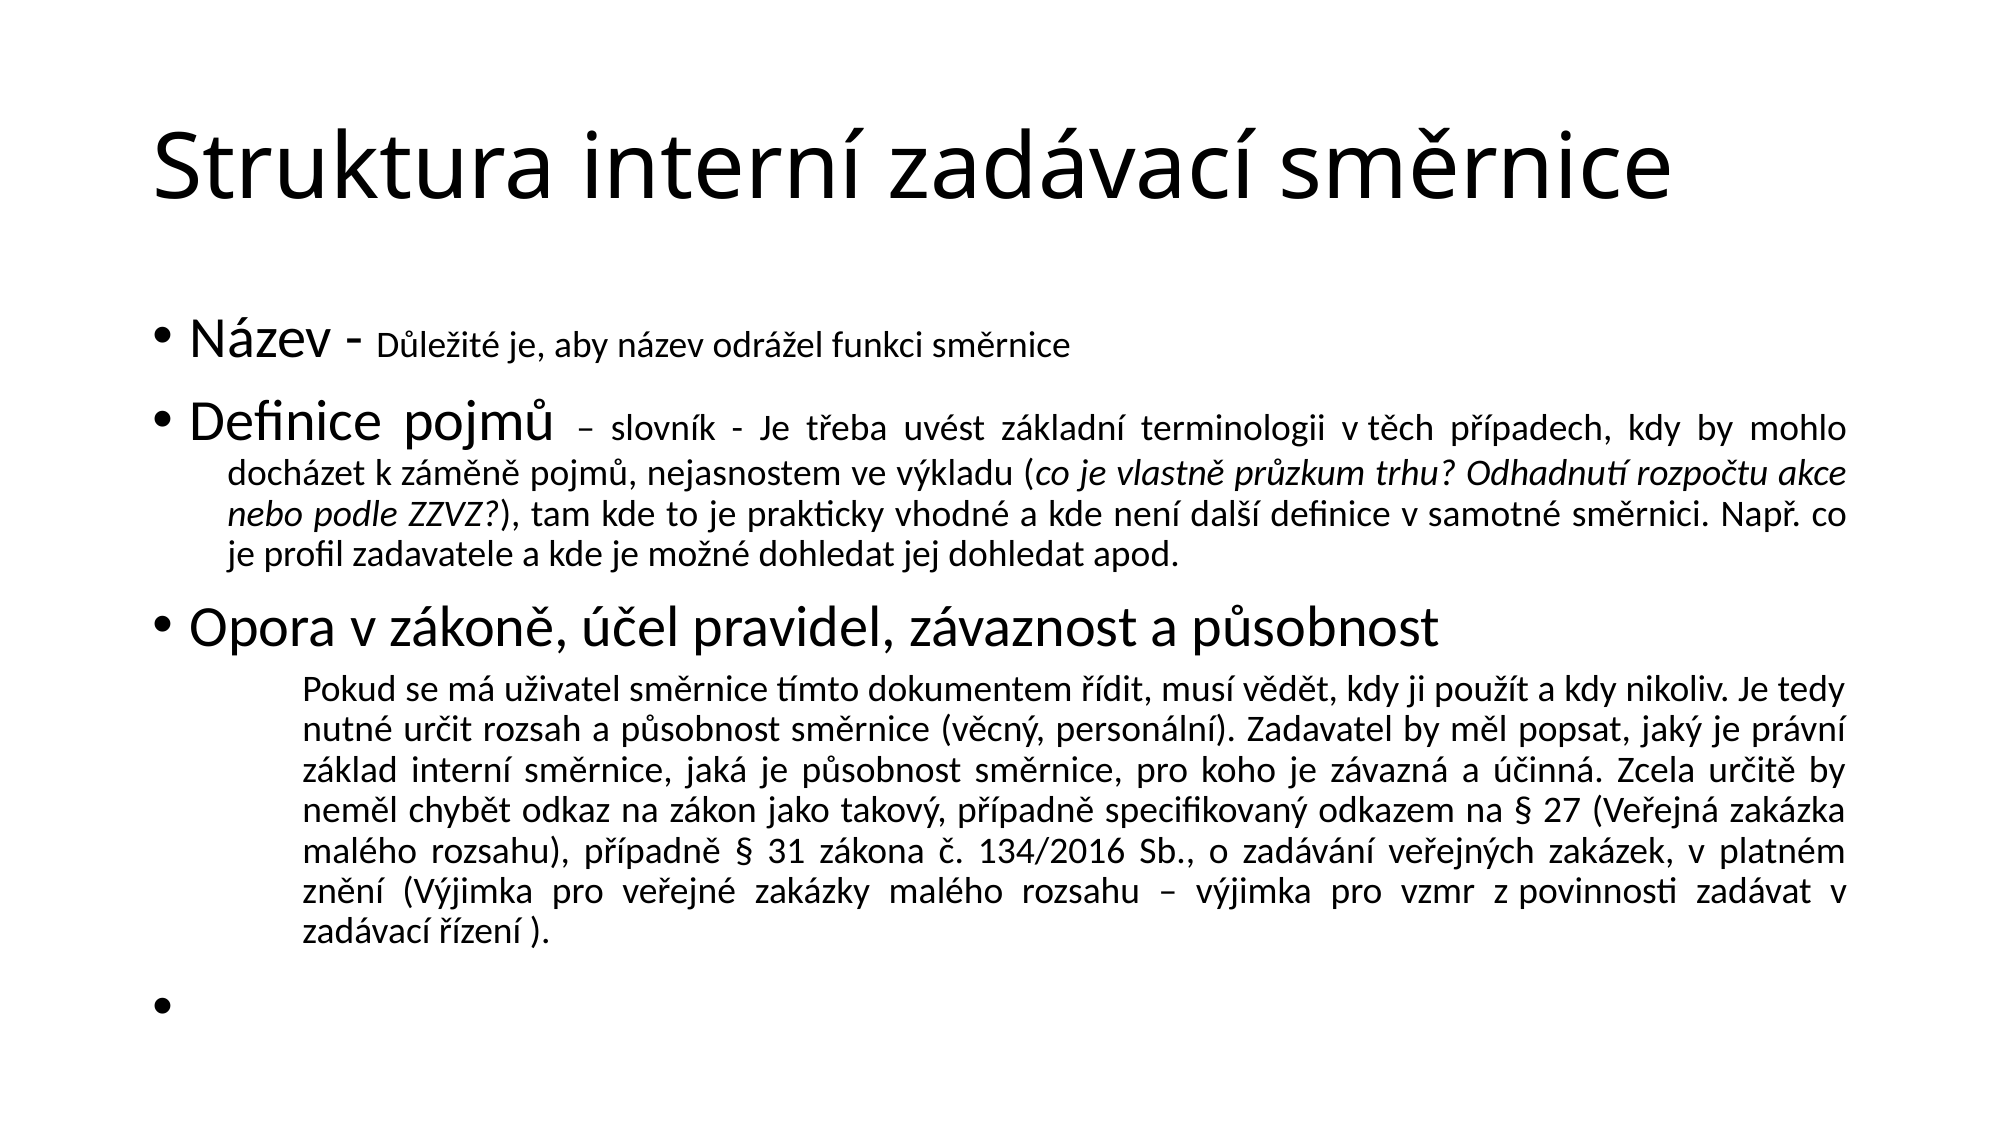

# Struktura interní zadávací směrnice
Název - Důležité je, aby název odrážel funkci směrnice
Definice pojmů – slovník - Je třeba uvést základní terminologii v těch případech, kdy by mohlo docházet k záměně pojmů, nejasnostem ve výkladu (co je vlastně průzkum trhu? Odhadnutí rozpočtu akce nebo podle ZZVZ?), tam kde to je prakticky vhodné a kde není další definice v samotné směrnici. Např. co je profil zadavatele a kde je možné dohledat jej dohledat apod.
Opora v zákoně, účel pravidel, závaznost a působnost
Pokud se má uživatel směrnice tímto dokumentem řídit, musí vědět, kdy ji použít a kdy nikoliv. Je tedy nutné určit rozsah a působnost směrnice (věcný, personální). Zadavatel by měl popsat, jaký je právní základ interní směrnice, jaká je působnost směrnice, pro koho je závazná a účinná. Zcela určitě by neměl chybět odkaz na zákon jako takový, případně specifikovaný odkazem na § 27 (Veřejná zakázka malého rozsahu), případně § 31 zákona č. 134/2016 Sb., o zadávání veřejných zakázek, v platném znění (Výjimka pro veřejné zakázky malého rozsahu – výjimka pro vzmr z povinnosti zadávat v zadávací řízení ).